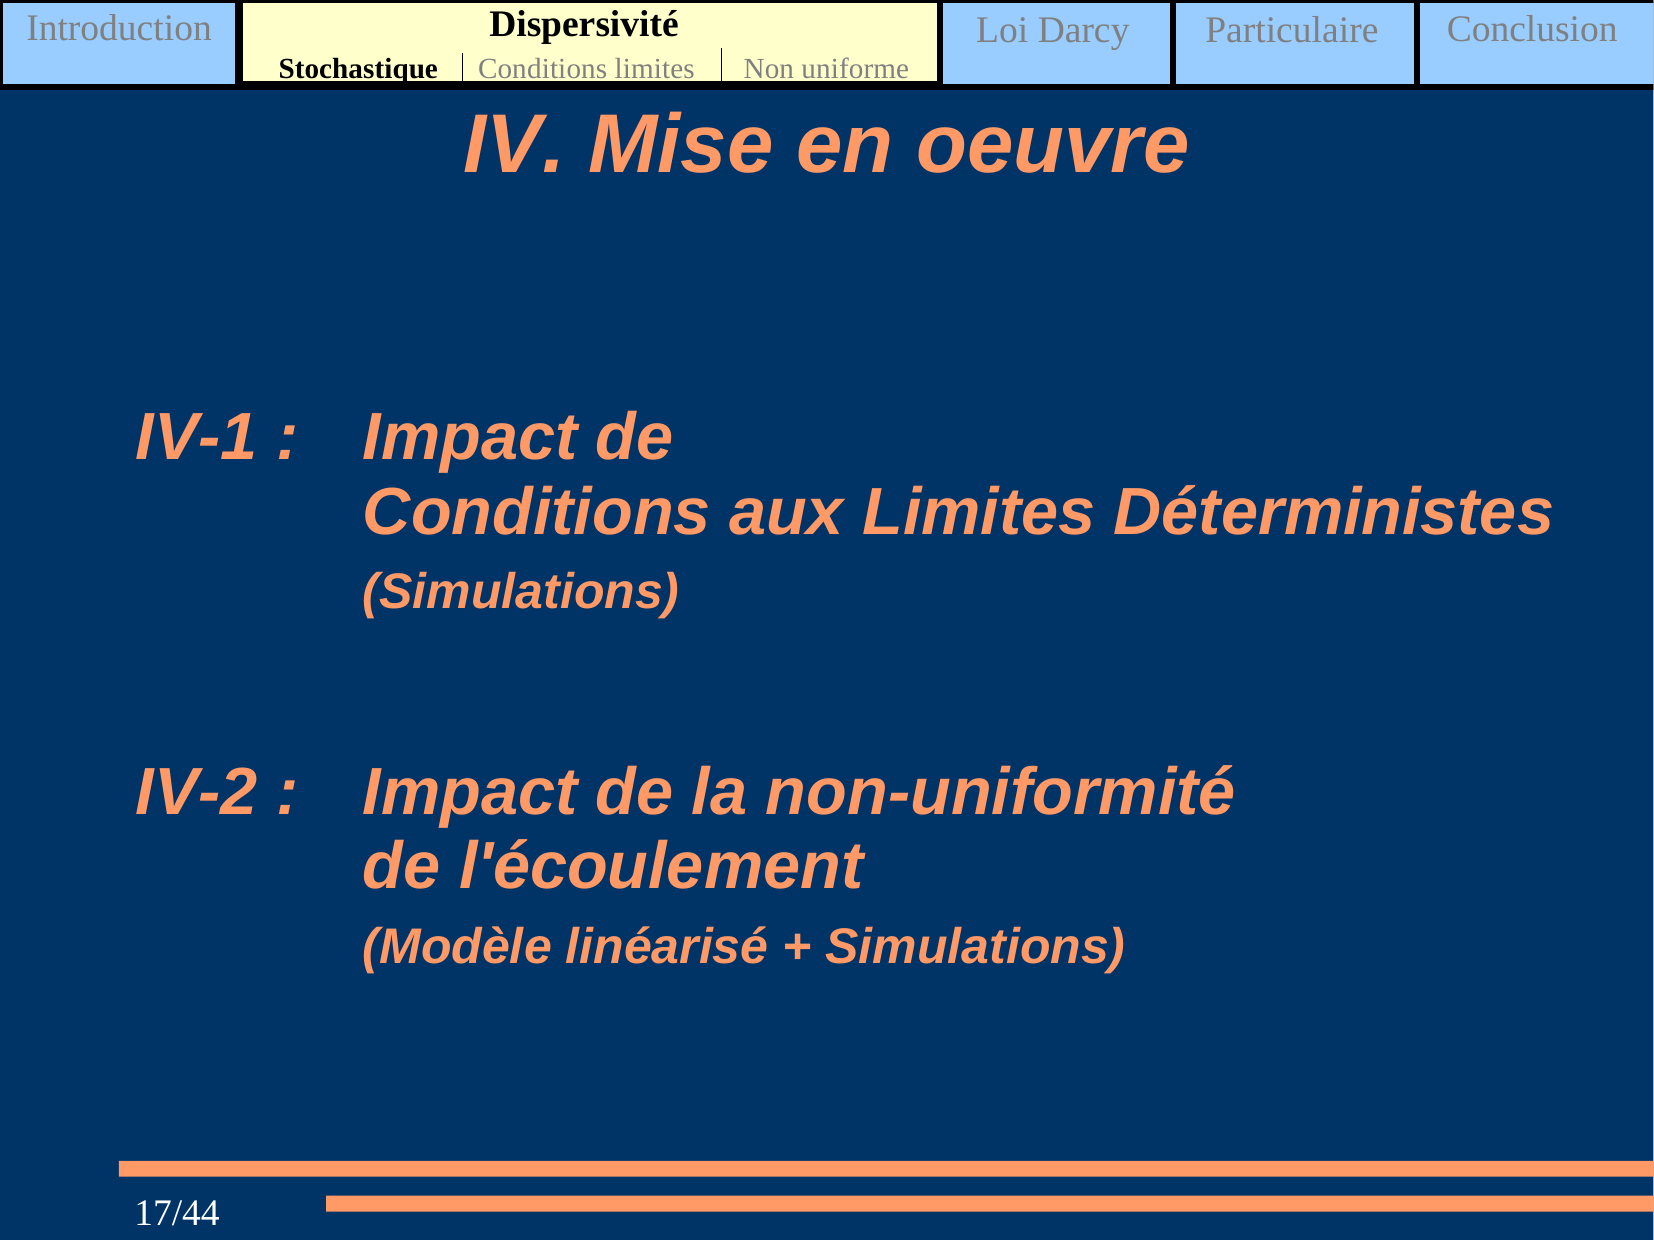

Dispersivité
Introduction
Conclusion
Loi Darcy
Particulaire
Stochastique
Conditions limites
Non uniforme
# IV. Mise en oeuvre
IV-1 :	Impact de
Conditions aux Limites Déterministes
	(Simulations)
IV-2 :	Impact de la non-uniformité
de l'écoulement
	(Modèle linéarisé + Simulations)